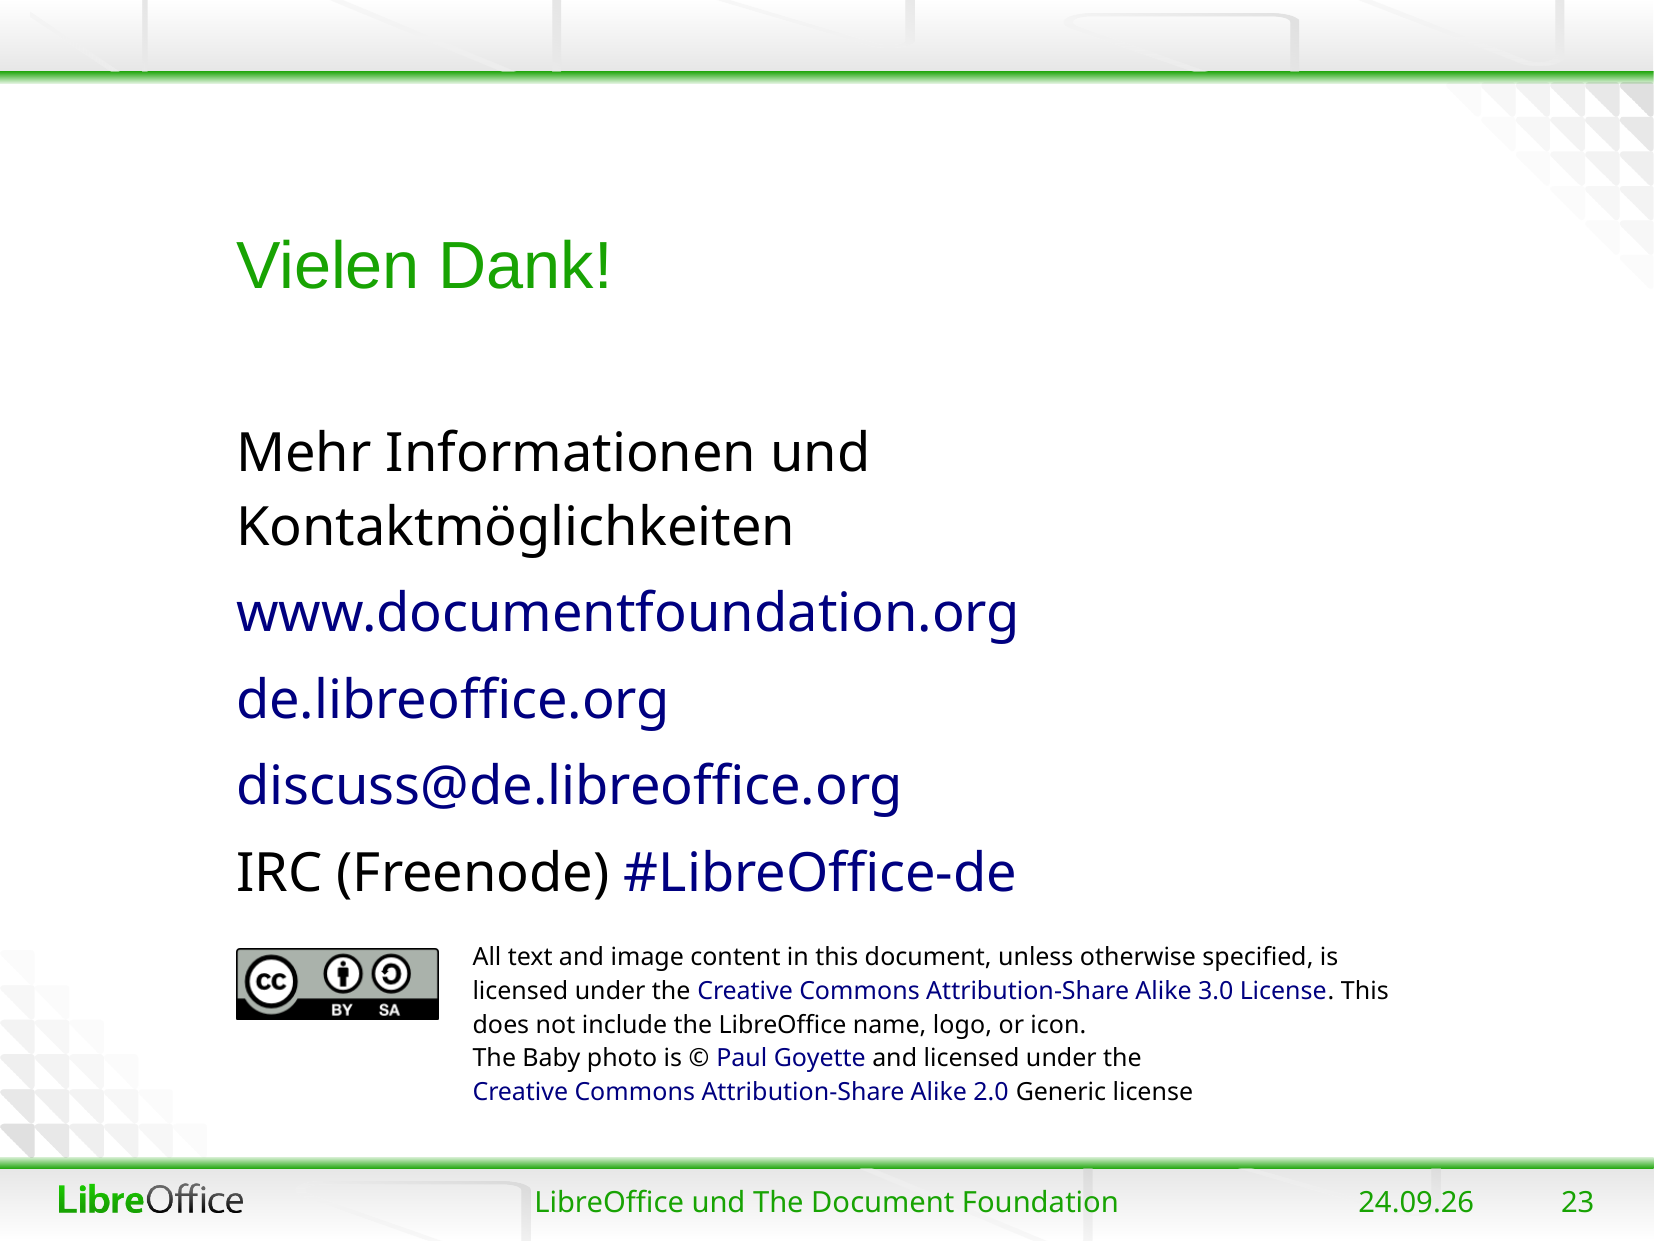

# Vielen Dank!
Mehr Informationen und Kontaktmöglichkeiten
www.documentfoundation.org
de.libreoffice.org
discuss@de.libreoffice.org
IRC (Freenode) #LibreOffice-de
The Baby photo is © Paul Goyette and licensed under the Creative Commons Attribution-Share Alike 2.0 Generic license
LibreOffice und The Document Foundation
23